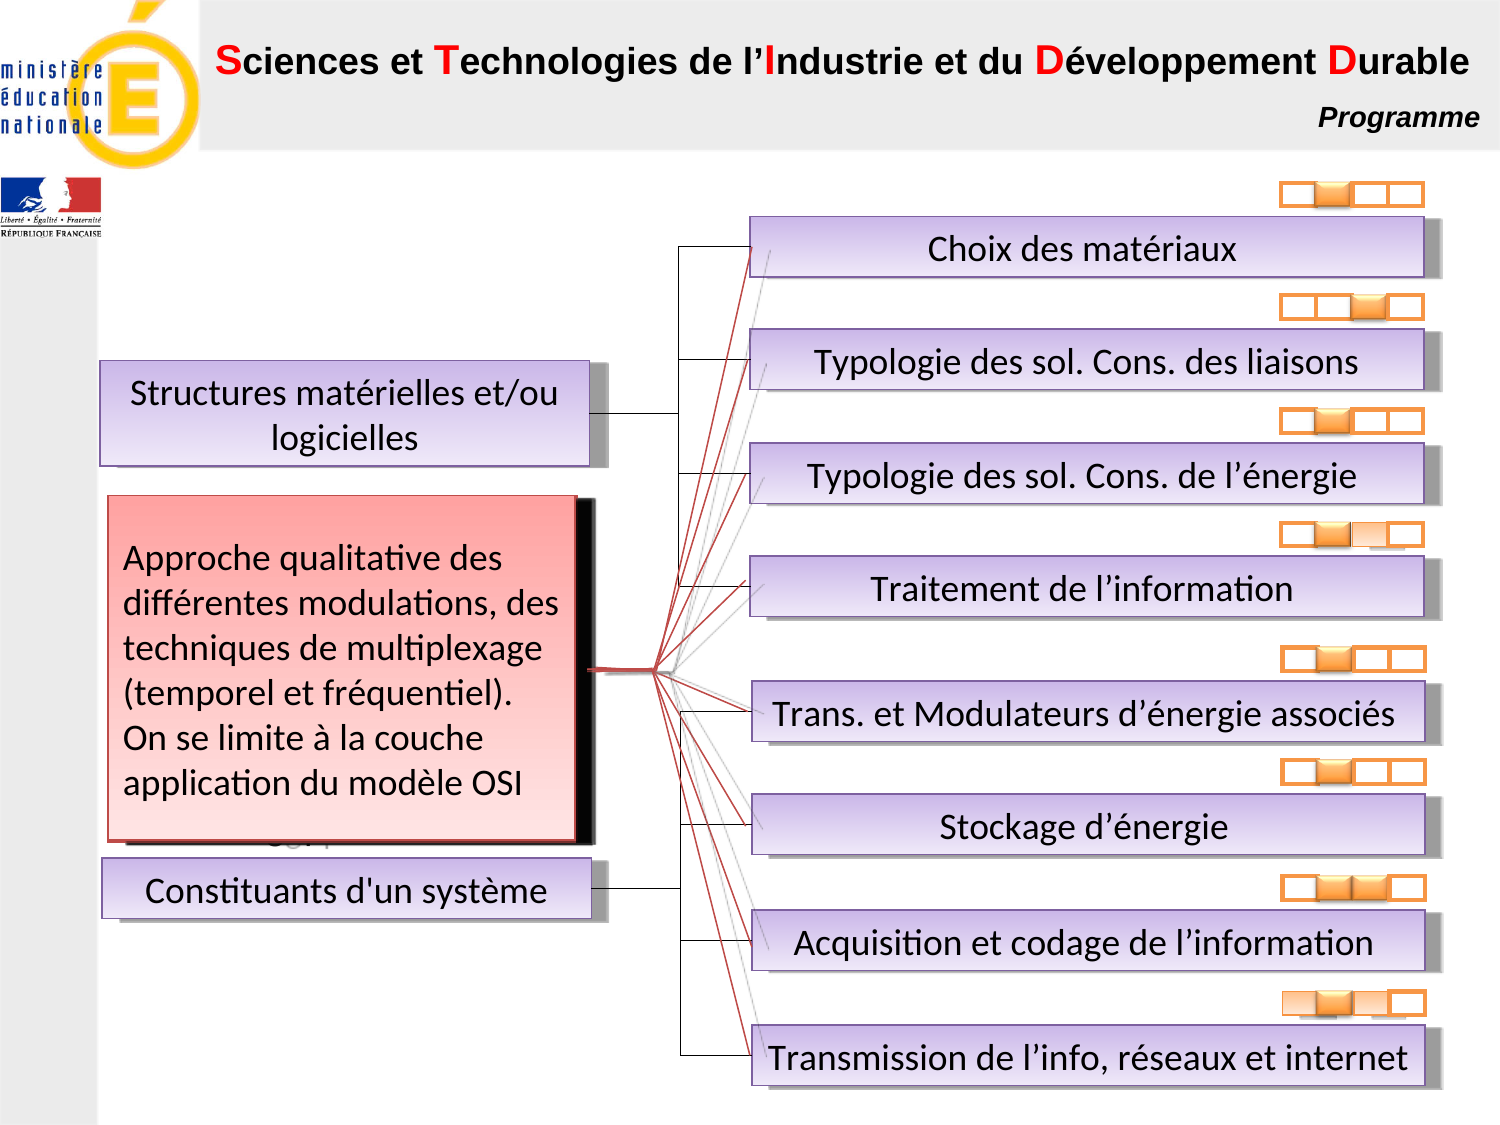

Choix des matériaux
Typologie des sol. Cons. des liaisons
Structures matérielles et/ou logicielles
Constituants d'un système
Typologie des sol. Cons. de l’énergie
Traitement de l’information
On se limite à l’étude du bilan énergétique externe des systèmes de stockage durant les principales phases de fonctionnement
Approche qualitative des différentes modulations, des techniques de multiplexage (temporel et fréquentiel).
On se limite à la couche application du modèle OSI
Etudes de cas : principes de choix, indices de performances, méthodes structurées d’optimisation d’un choix, conception multi contraintes et multi objectifs
On aborde les différents types de liaisons et leurs déclinaisons dans des objets manufacturés (analyse des mouvements cinématiques) ou dans des ouvrages (analyses des déformations).
Principes de la programmation objet. Composants programmables intégrés pour les systèmes événementiels. Diagramme états – transitions. Approche qualitative des fct. analogiques.
Adaptateurs d’énergie  Actionneurs et modulateurs  Accouplements permanents ou non, freins Convertisseurs d'énergie (E/S externes)
Éclairage
On privilégie des activités de travaux pratiques articulées autour de chaînes d’acquisition et de traitement logiciel, après instrumentation de systèmes réels
Il s’agit d’identifier les différents types de structures d’association de transformateurs d’énergie et de modulateurs associés ainsi que les formes d’énergies transformées.
Trans. et Modulateurs d’énergie associés
Stockage d’énergie
Acquisition et codage de l’information
Transmission de l’info, réseaux et internet